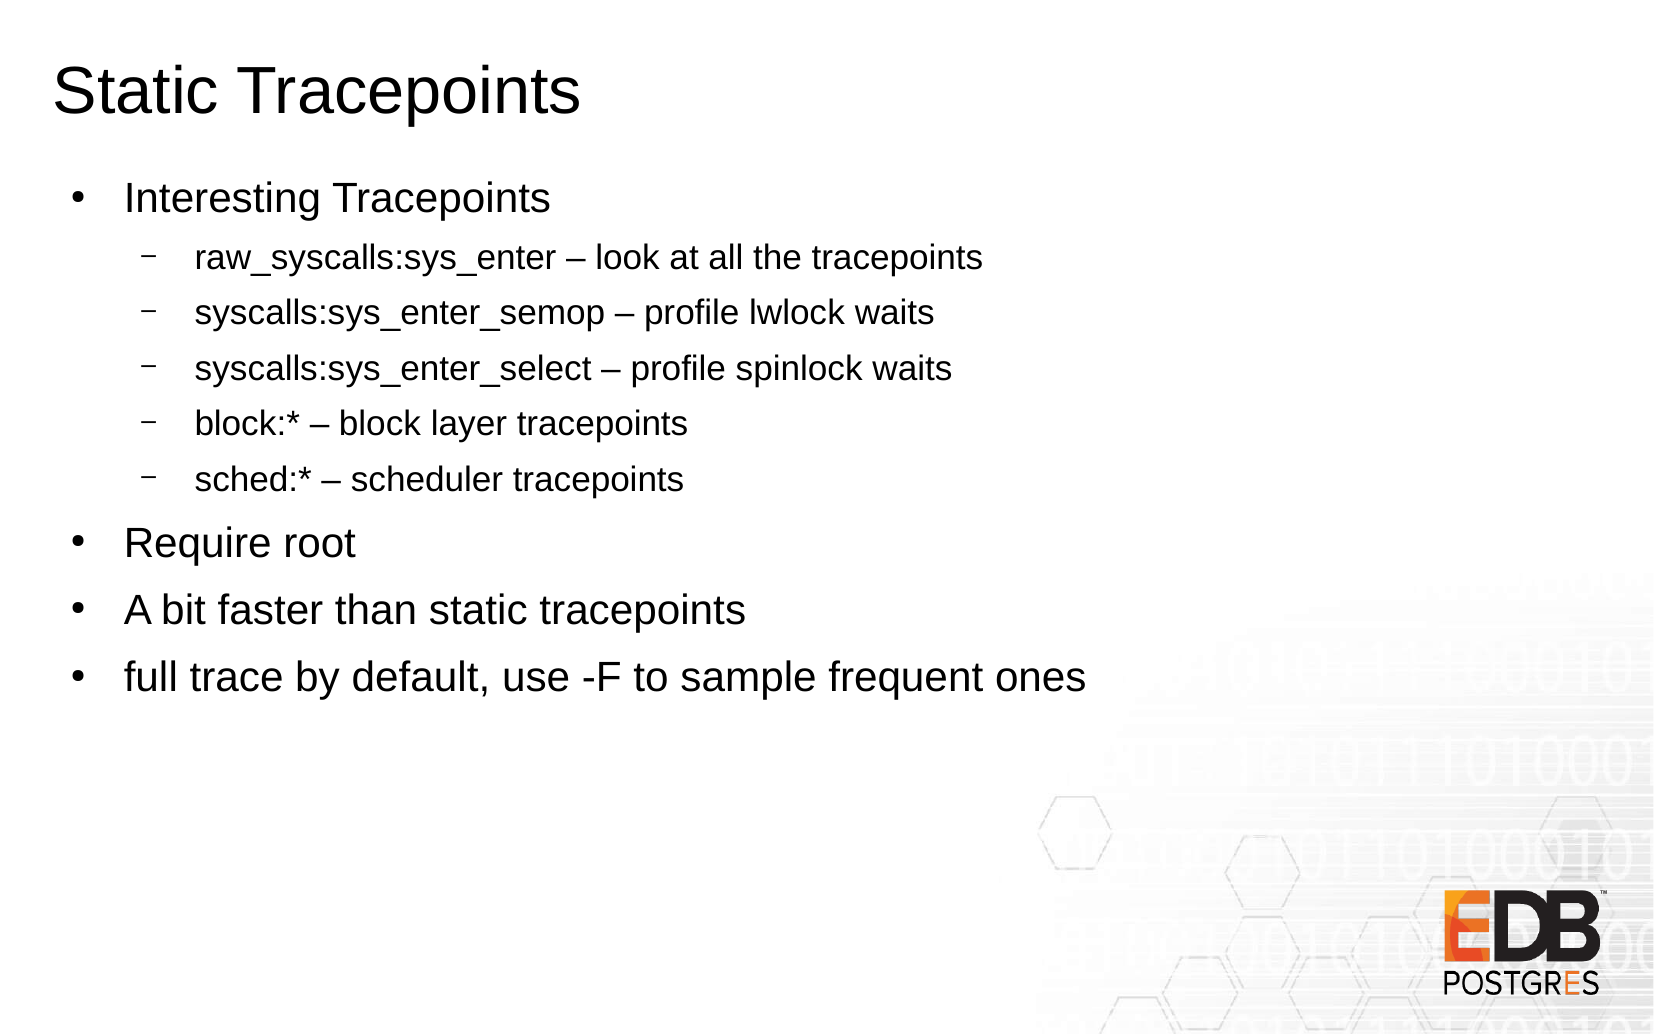

# Static Tracepoints
Interesting Tracepoints
raw_syscalls:sys_enter – look at all the tracepoints
syscalls:sys_enter_semop – profile lwlock waits
syscalls:sys_enter_select – profile spinlock waits
block:* – block layer tracepoints
sched:* – scheduler tracepoints
Require root
A bit faster than static tracepoints
full trace by default, use -F to sample frequent ones